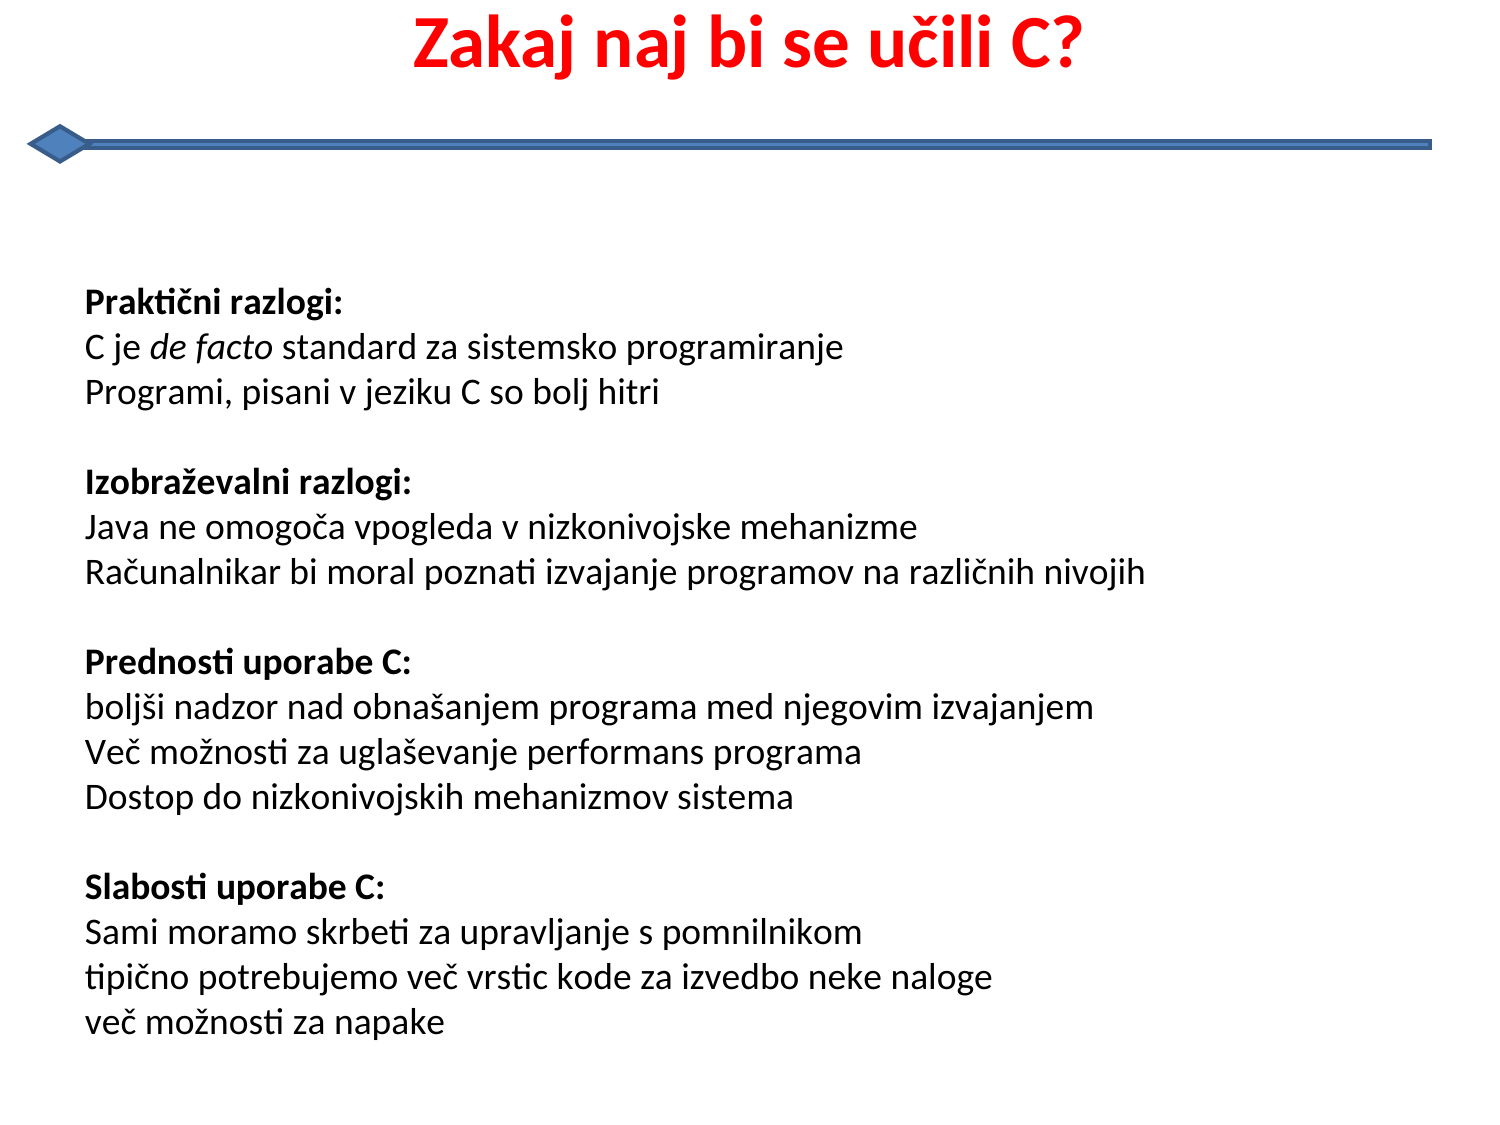

# Zakaj naj bi se učili C?
Praktični razlogi:
C je de facto standard za sistemsko programiranje
Programi, pisani v jeziku C so bolj hitri
Izobraževalni razlogi:
Java ne omogoča vpogleda v nizkonivojske mehanizme
Računalnikar bi moral poznati izvajanje programov na različnih nivojih
Prednosti uporabe C:
boljši nadzor nad obnašanjem programa med njegovim izvajanjem
Več možnosti za uglaševanje performans programa
Dostop do nizkonivojskih mehanizmov sistema
Slabosti uporabe C:
Sami moramo skrbeti za upravljanje s pomnilnikom
tipično potrebujemo več vrstic kode za izvedbo neke naloge
več možnosti za napake